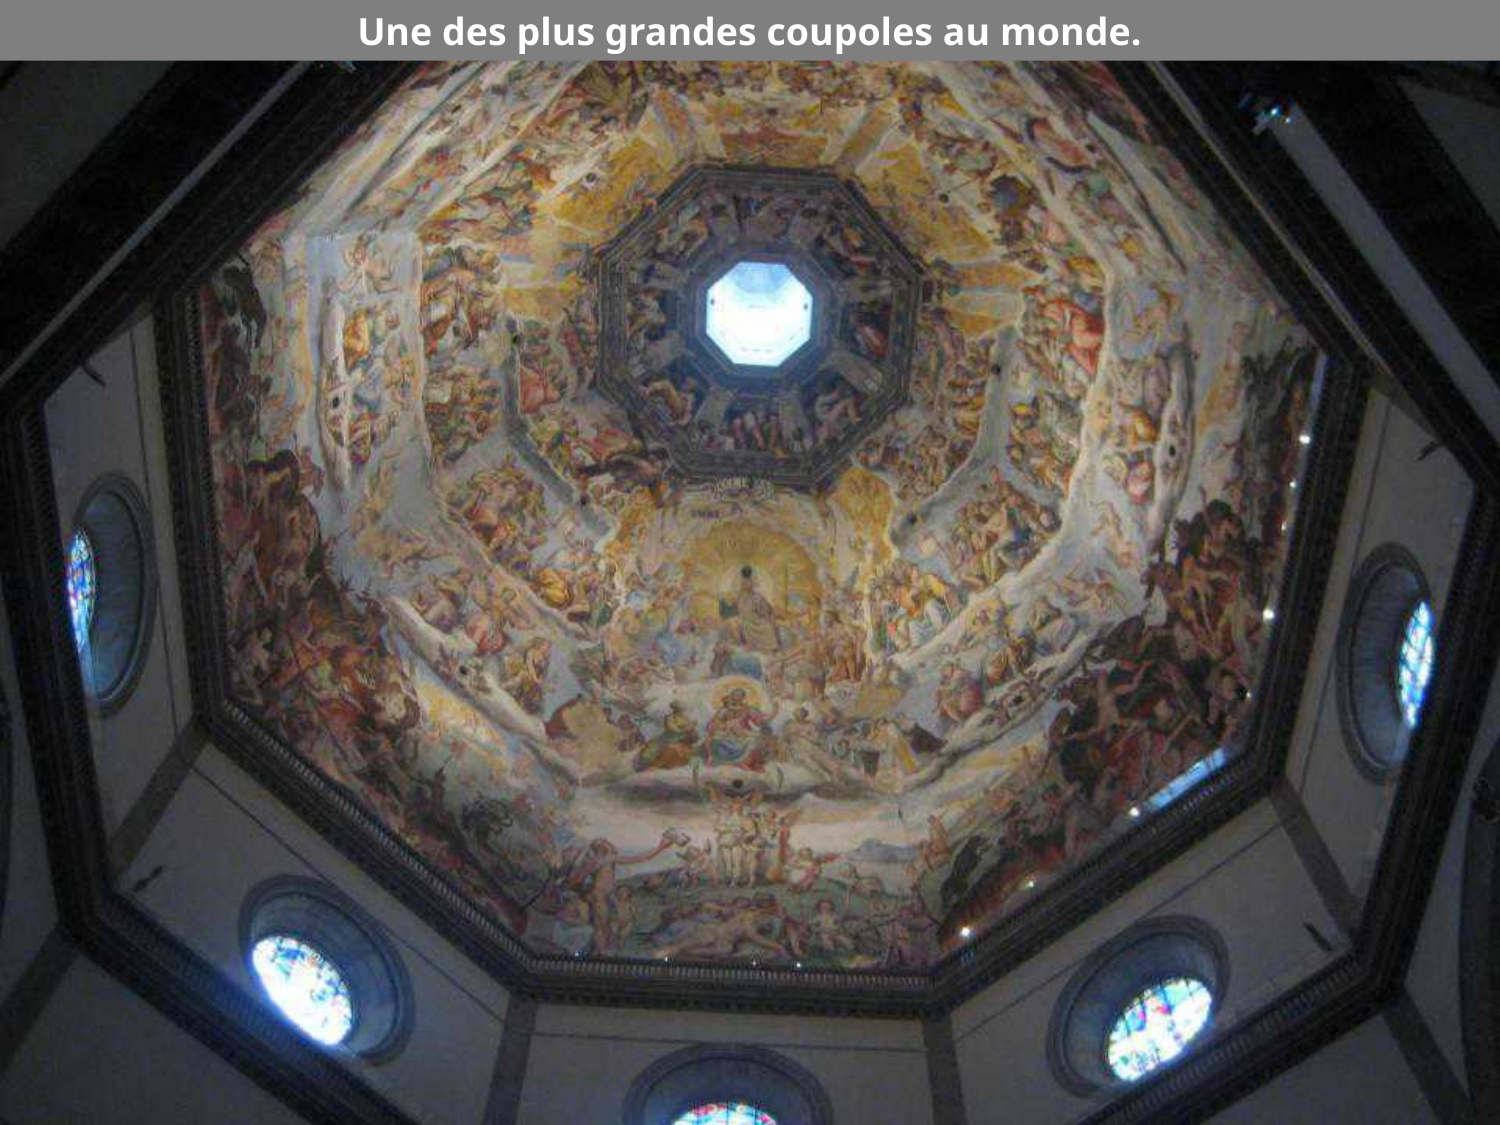

Une des plus grandes coupoles au monde.